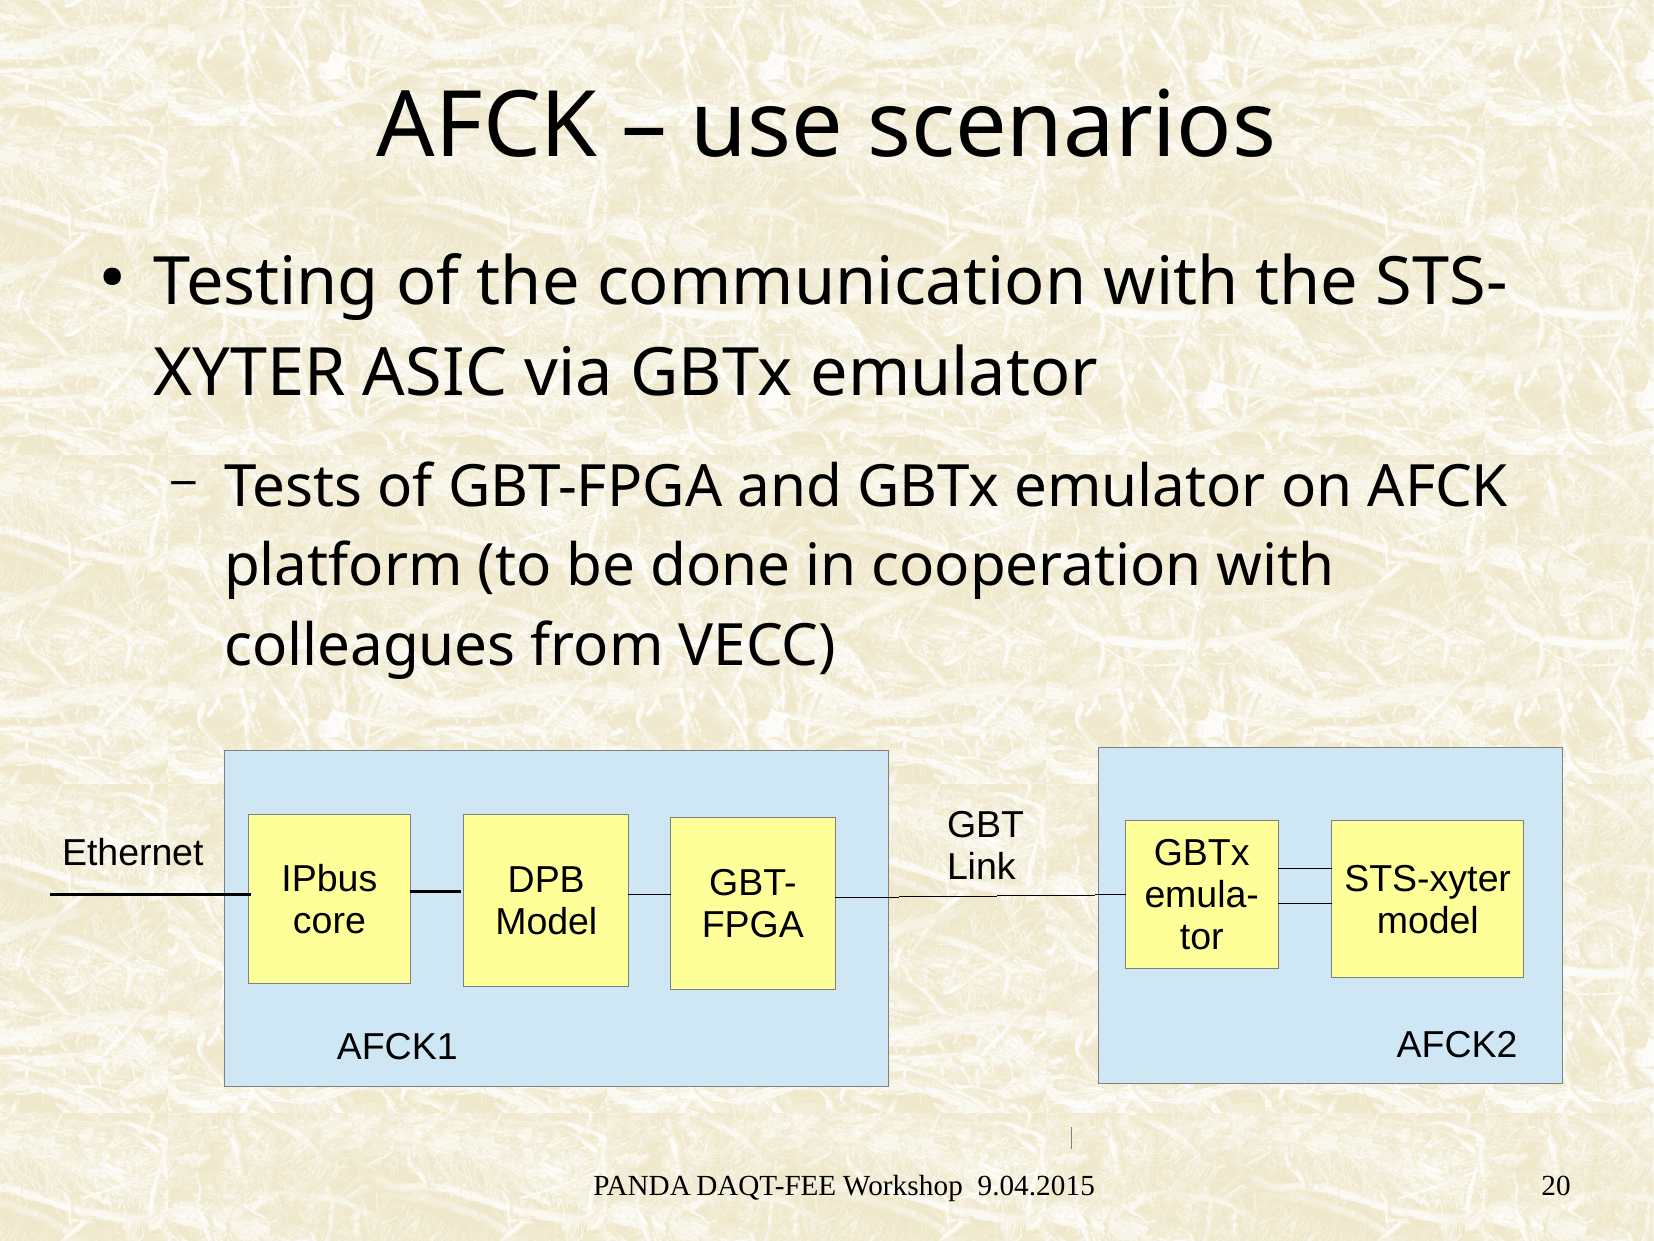

# AFCK – use scenarios
Testing of the communication with the STS-XYTER ASIC via GBTx emulator
Tests of GBT-FPGA and GBTx emulator on AFCK platform (to be done in cooperation with colleagues from VECC)
GBT
Link
IPbus
core
DPB
Model
GBT-
FPGA
GBTx
emula-
tor
STS-xyter
model
Ethernet
AFCK2
AFCK1
PANDA DAQT-FEE Workshop 9.04.2015
20